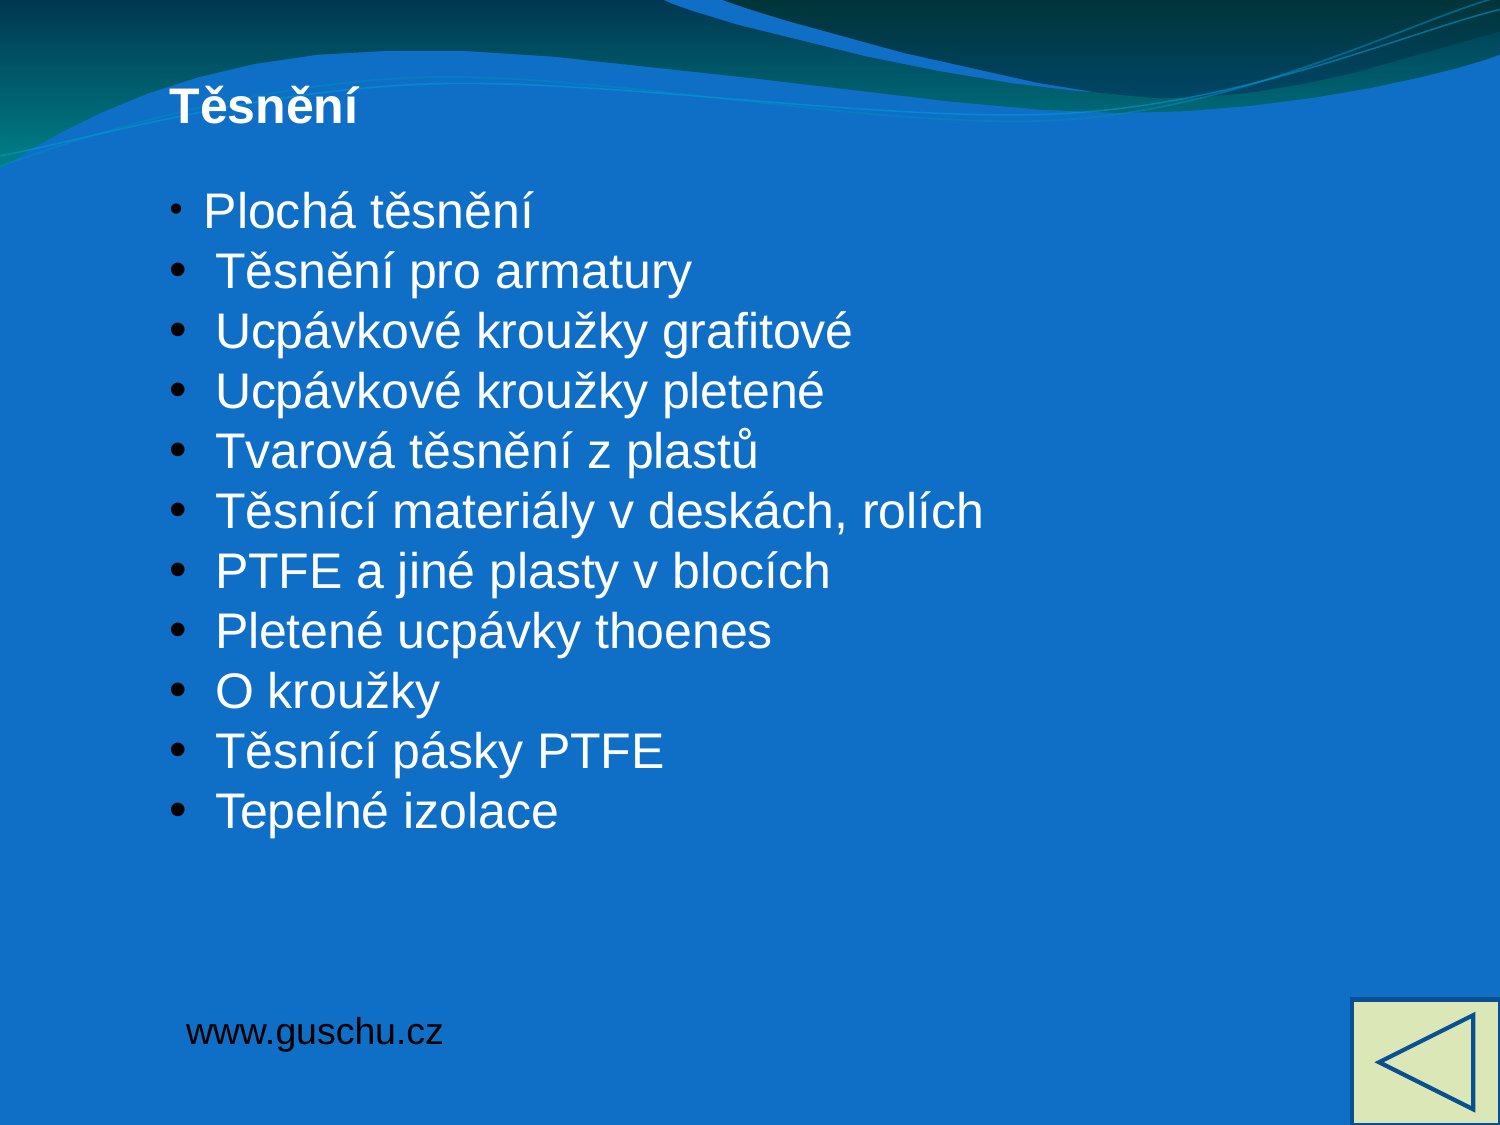

Těsnění
 Plochá těsnění
 Těsnění pro armatury
 Ucpávkové kroužky grafitové
 Ucpávkové kroužky pletené
 Tvarová těsnění z plastů
 Těsnící materiály v deskách, rolích
 PTFE a jiné plasty v blocích
 Pletené ucpávky thoenes
 O kroužky
 Těsnící pásky PTFE
 Tepelné izolace
www.guschu.cz